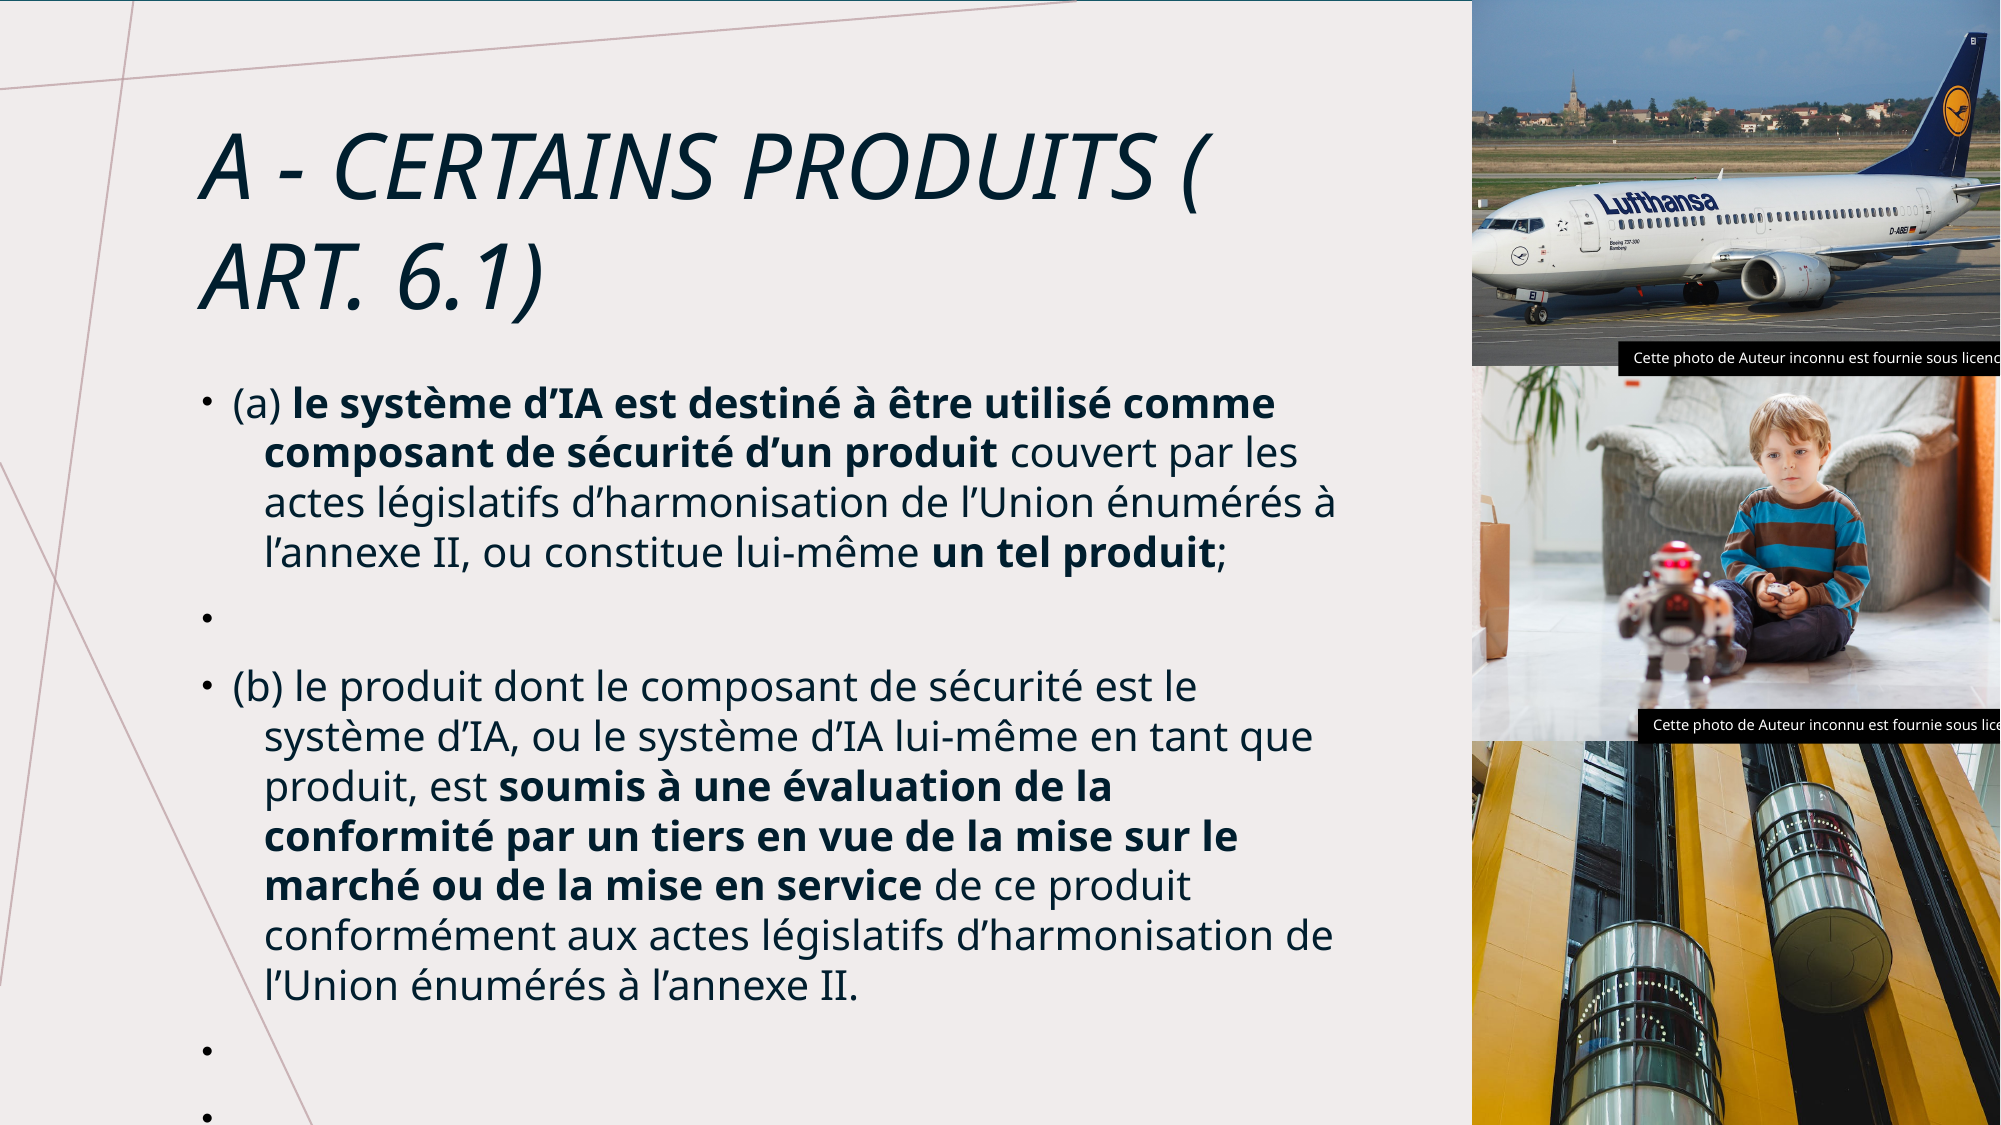

# A - Certains produits (art. 6.1)
Cette photo de Auteur inconnu est fournie sous licence CC BY-SA.
(a) le système d’IA est destiné à être utilisé comme composant de sécurité d’un produit couvert par les actes législatifs d’harmonisation de l’Union énumérés à l’annexe II, ou constitue lui-même un tel produit;
(b) le produit dont le composant de sécurité est le système d’IA, ou le système d’IA lui-même en tant que produit, est soumis à une évaluation de la conformité par un tiers en vue de la mise sur le marché ou de la mise en service de ce produit conformément aux actes législatifs d’harmonisation de l’Union énumérés à l’annexe II.
Cette photo de Auteur inconnu est fournie sous licence CC BY.